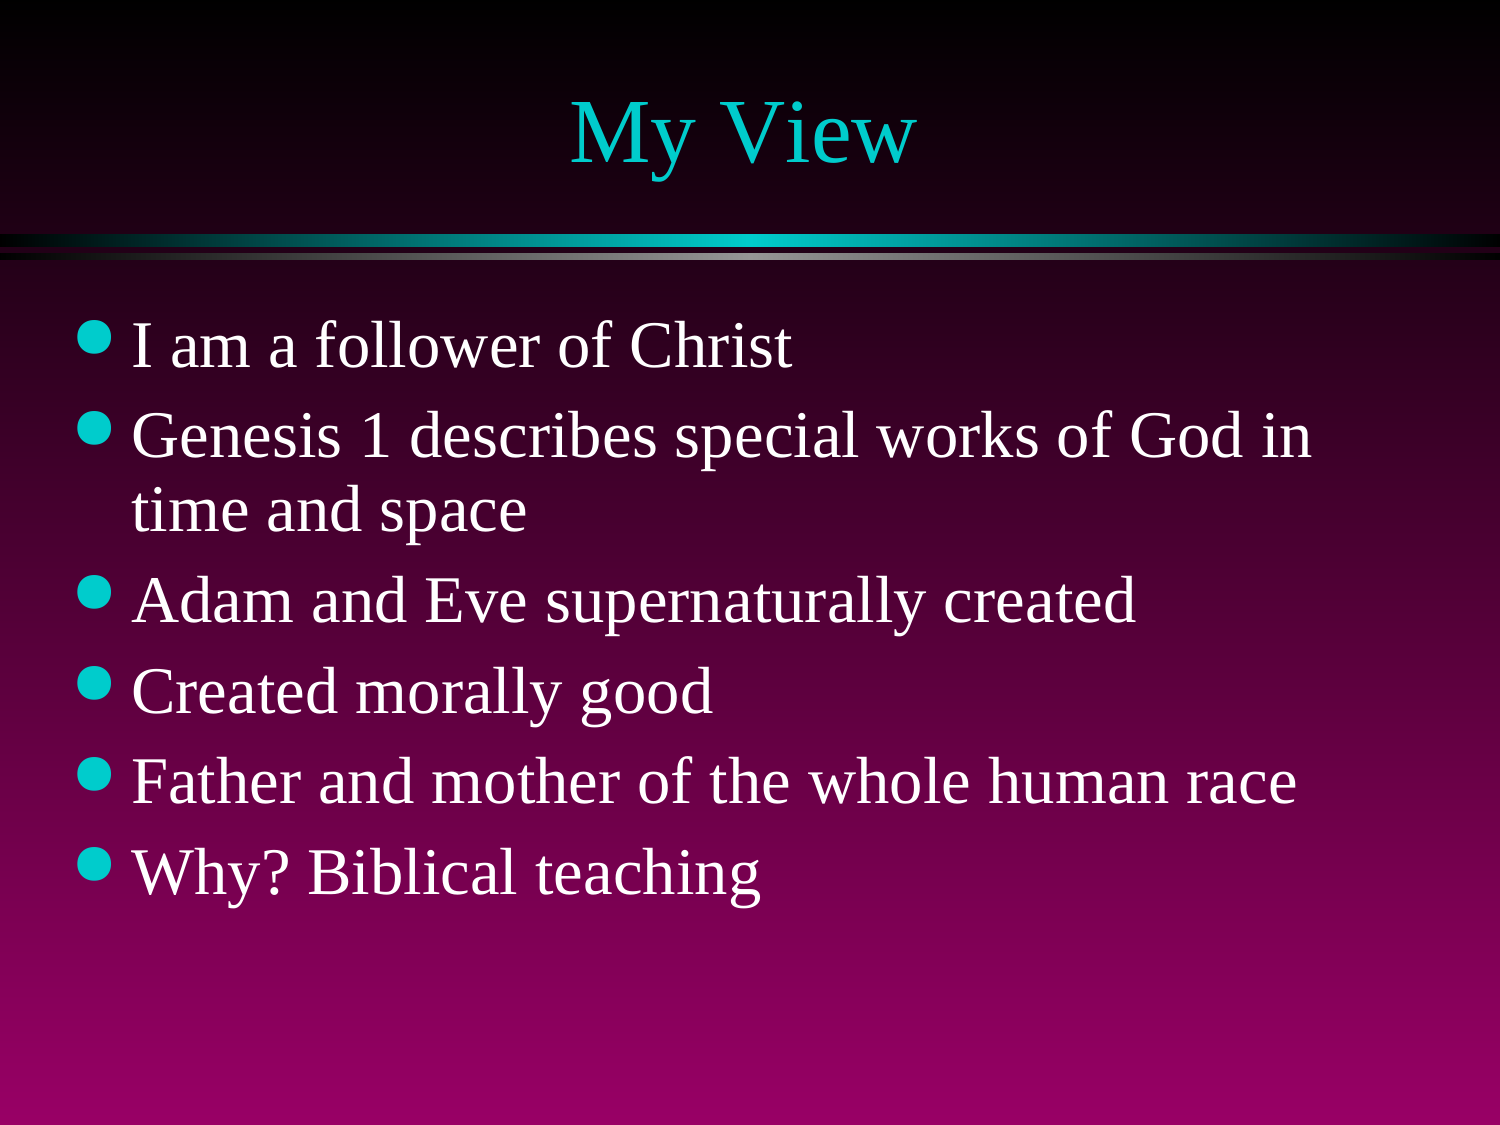

# My View
I am a follower of Christ
Genesis 1 describes special works of God in time and space
Adam and Eve supernaturally created
Created morally good
Father and mother of the whole human race
Why? Biblical teaching